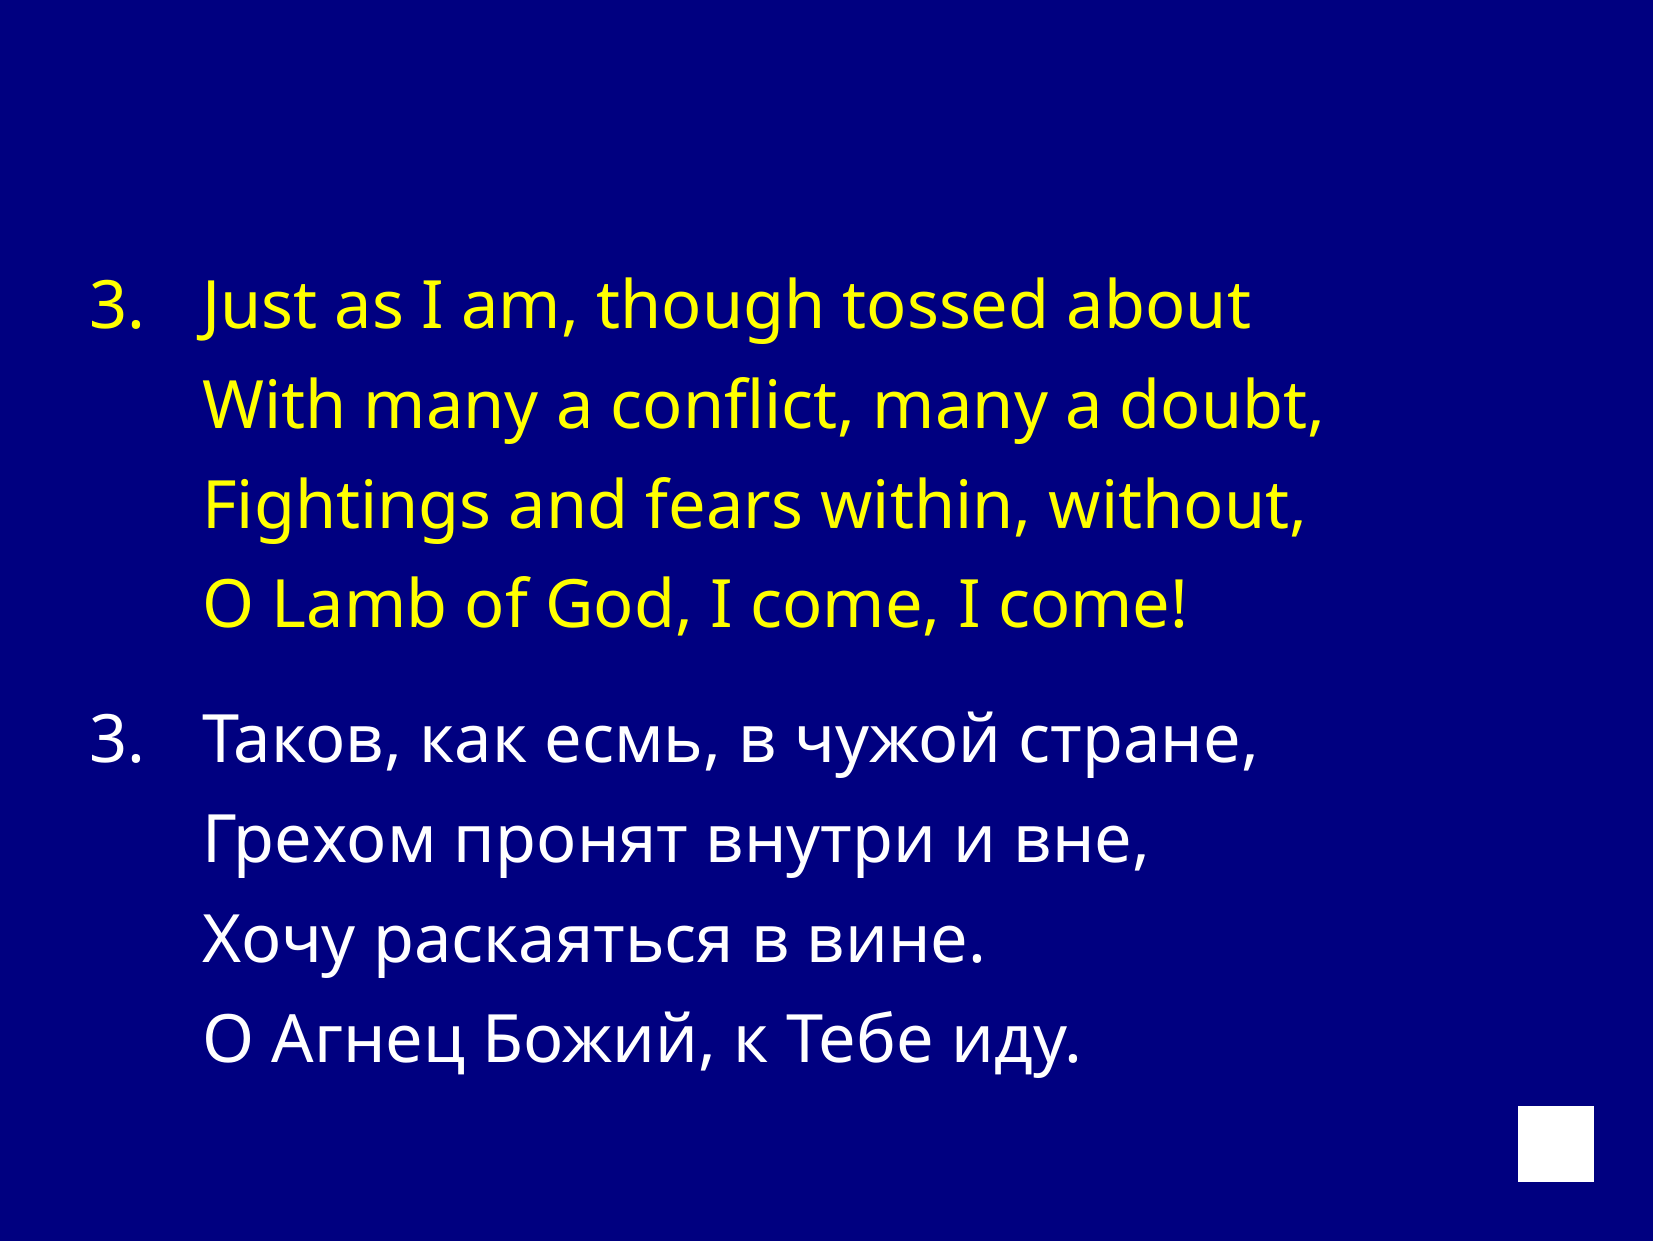

3.	Just as I am, though tossed about
	With many a conflict, many a doubt,
	Fightings and fears within, without,
	O Lamb of God, I come, I come!
3.	Таков, как есмь, в чужой стране,
	Грехом пронят внутри и вне,
	Хочу раскаяться в вине.
	О Агнец Божий, к Тебе иду.